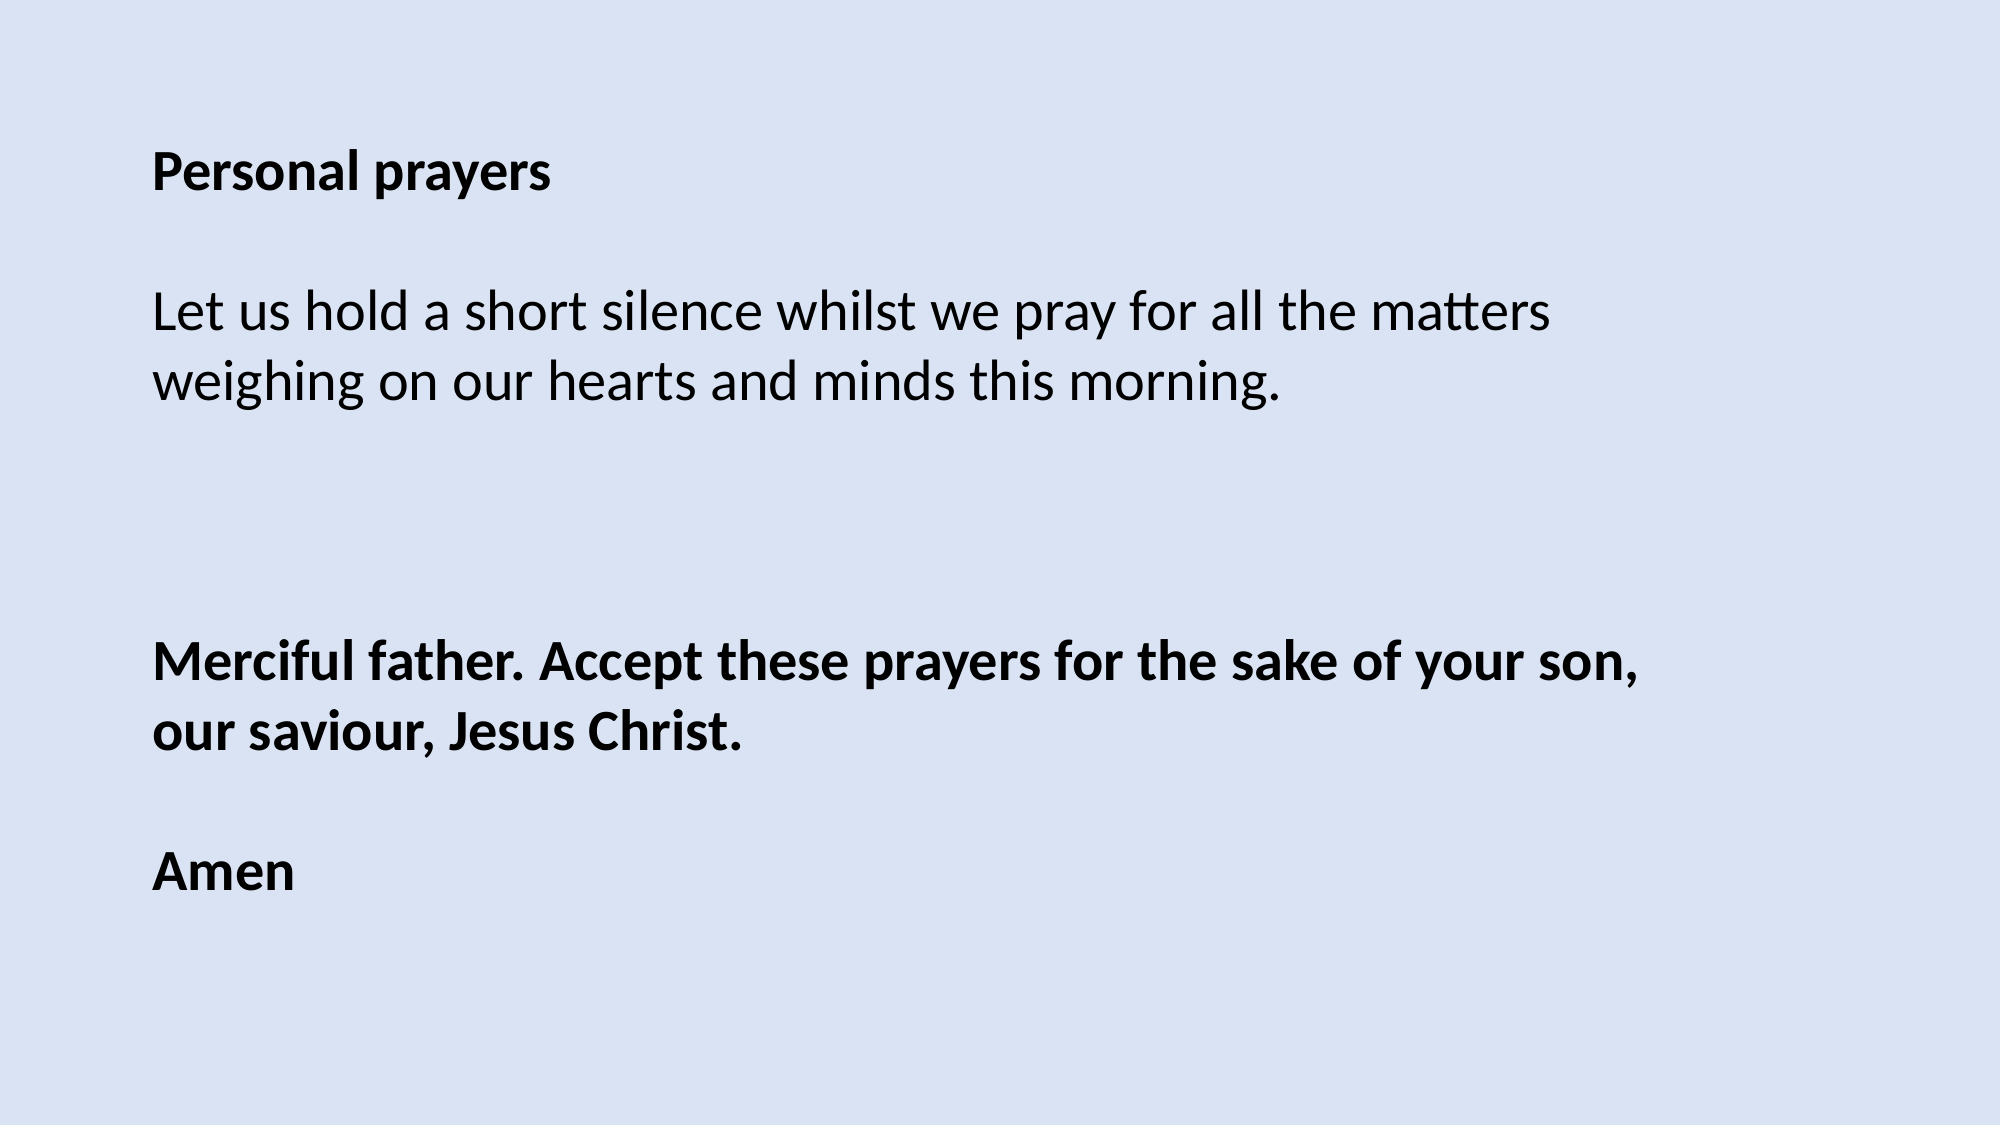

Personal prayers
Let us hold a short silence whilst we pray for all the matters weighing on our hearts and minds this morning.
Merciful father. Accept these prayers for the sake of your son, our saviour, Jesus Christ.
Amen